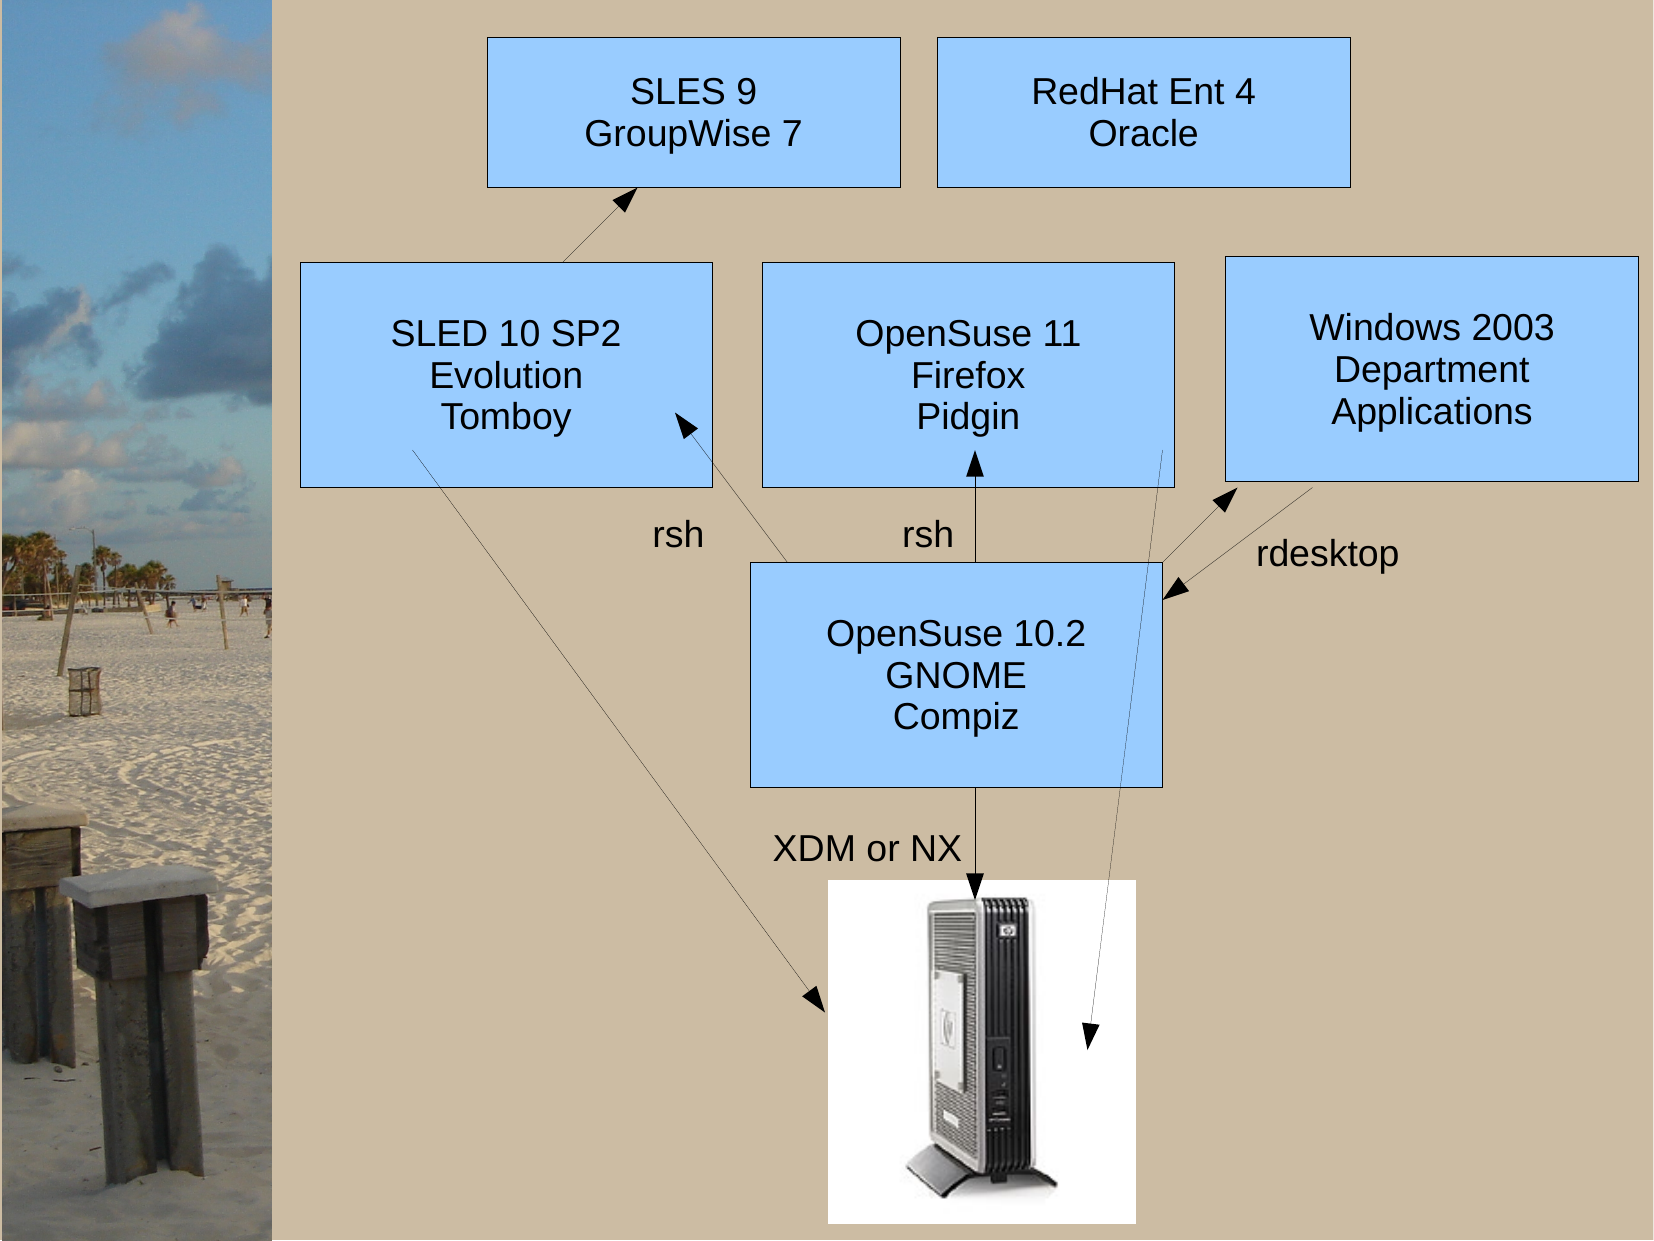

SLES 9
GroupWise 7
RedHat Ent 4
Oracle
Windows 2003
Department
Applications
SLED 10 SP2
Evolution
Tomboy
OpenSuse 11
Firefox
Pidgin
rsh
rsh
rdesktop
OpenSuse 10.2
GNOME
Compiz
OpenSuse 10.2
GNOME
Compiz
XDM or NX